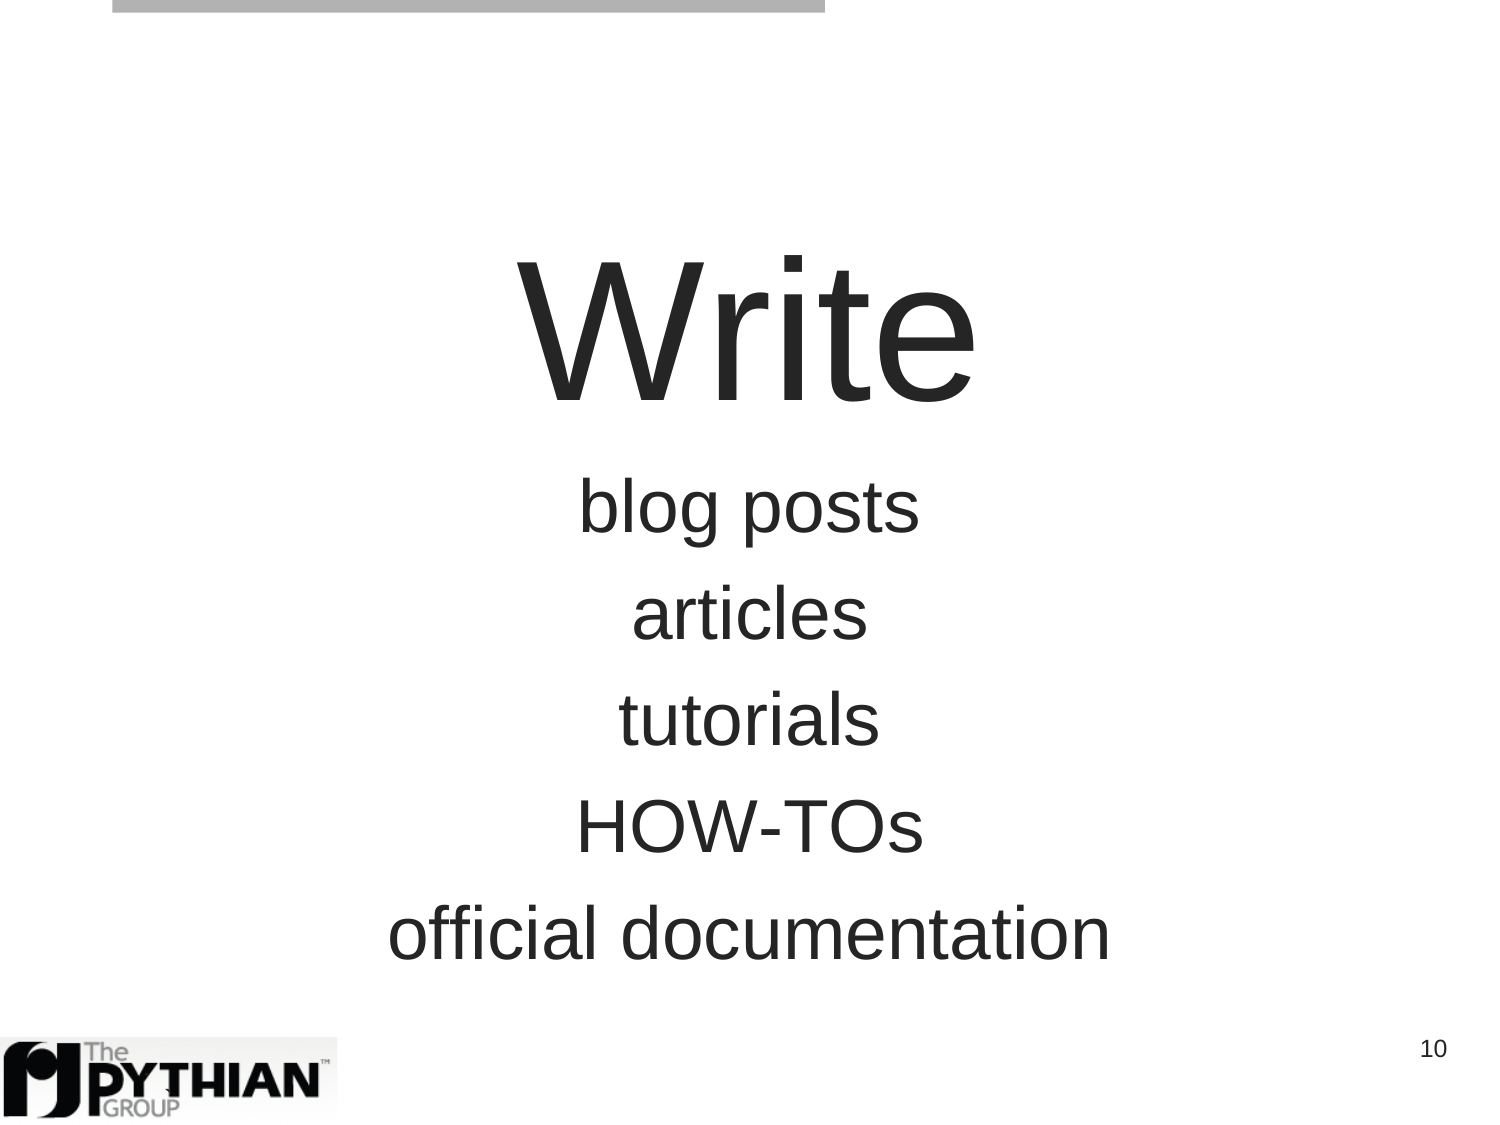

Write
blog posts
articles
tutorials
HOW-TOs
official documentation